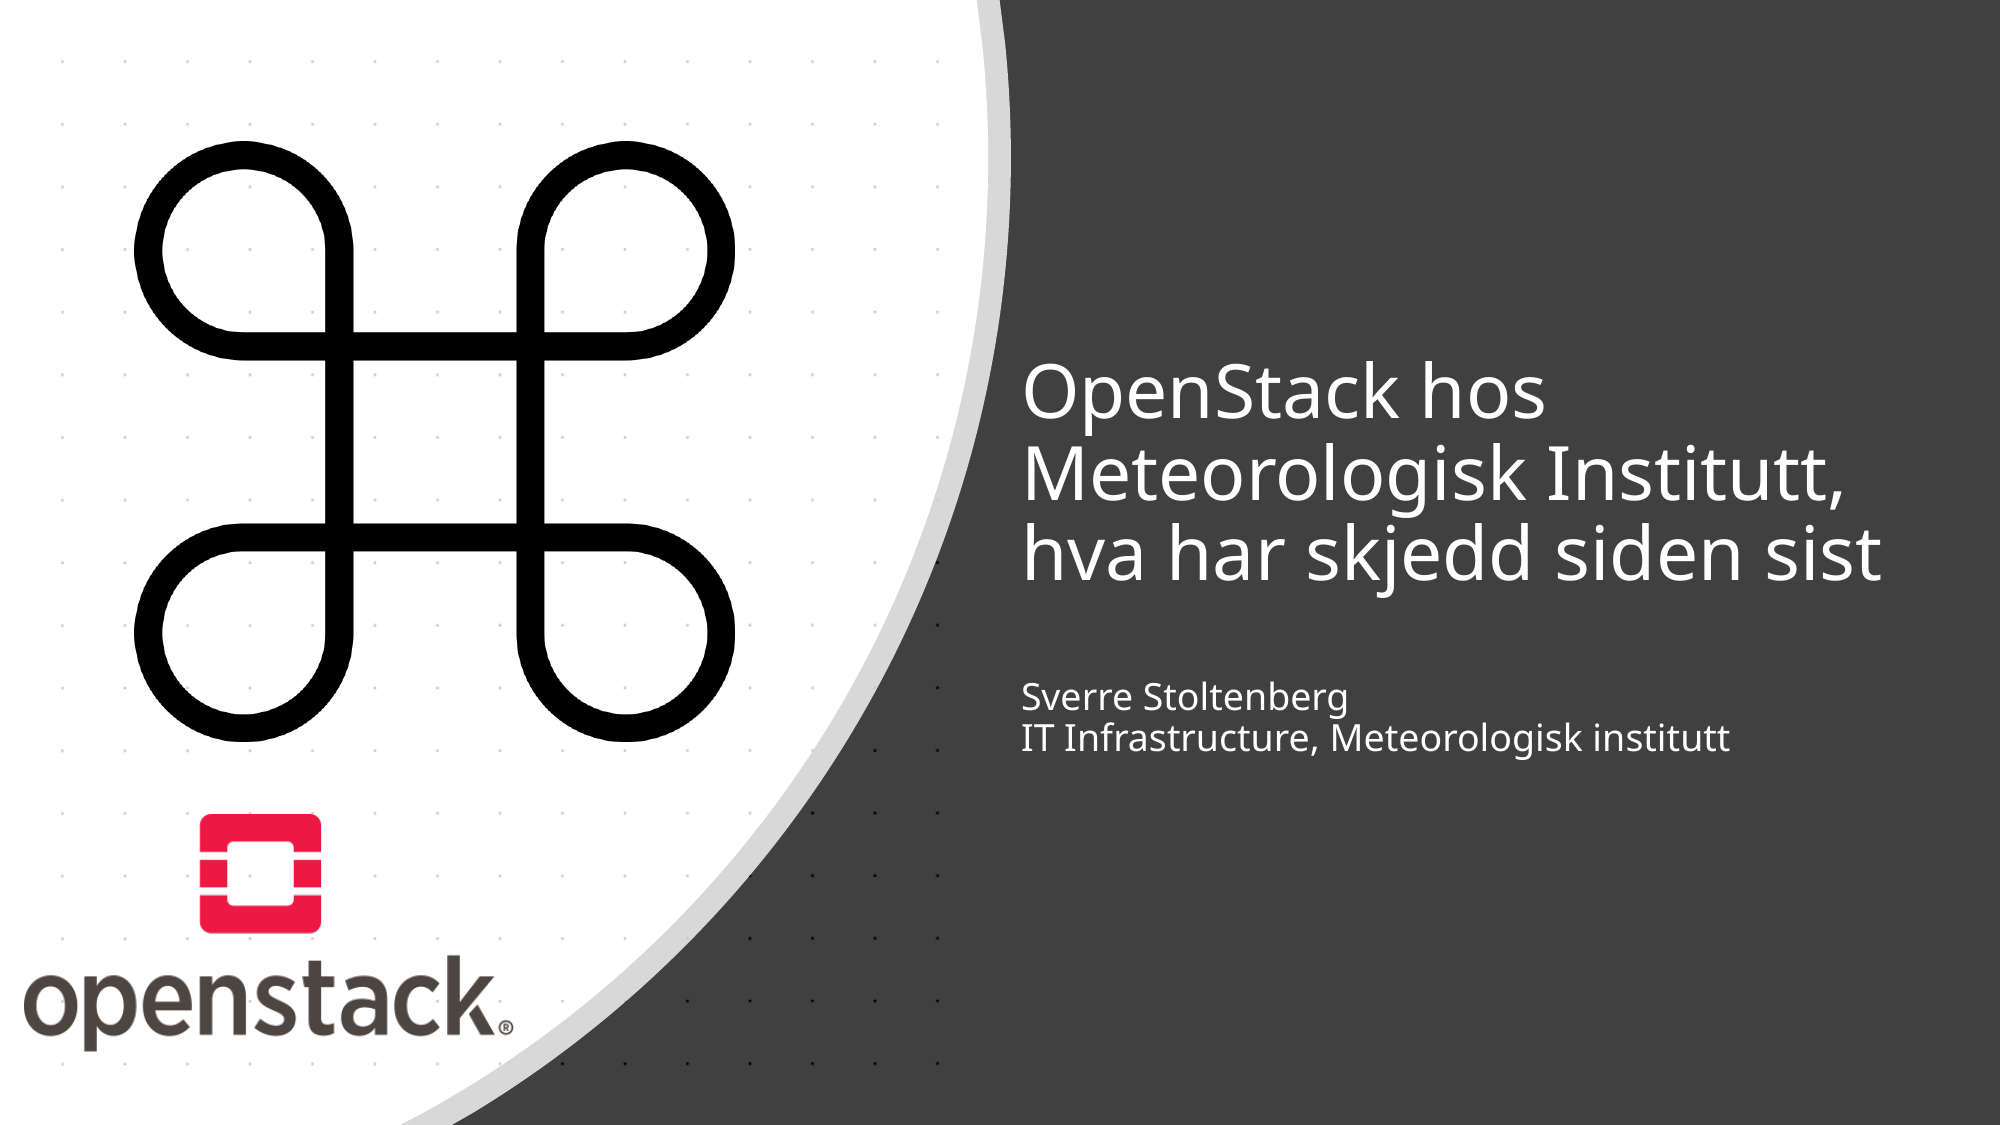

OpenStack hos Meteorologisk Institutt, hva har skjedd siden sist
Sverre Stoltenberg
IT Infrastructure, Meteorologisk institutt